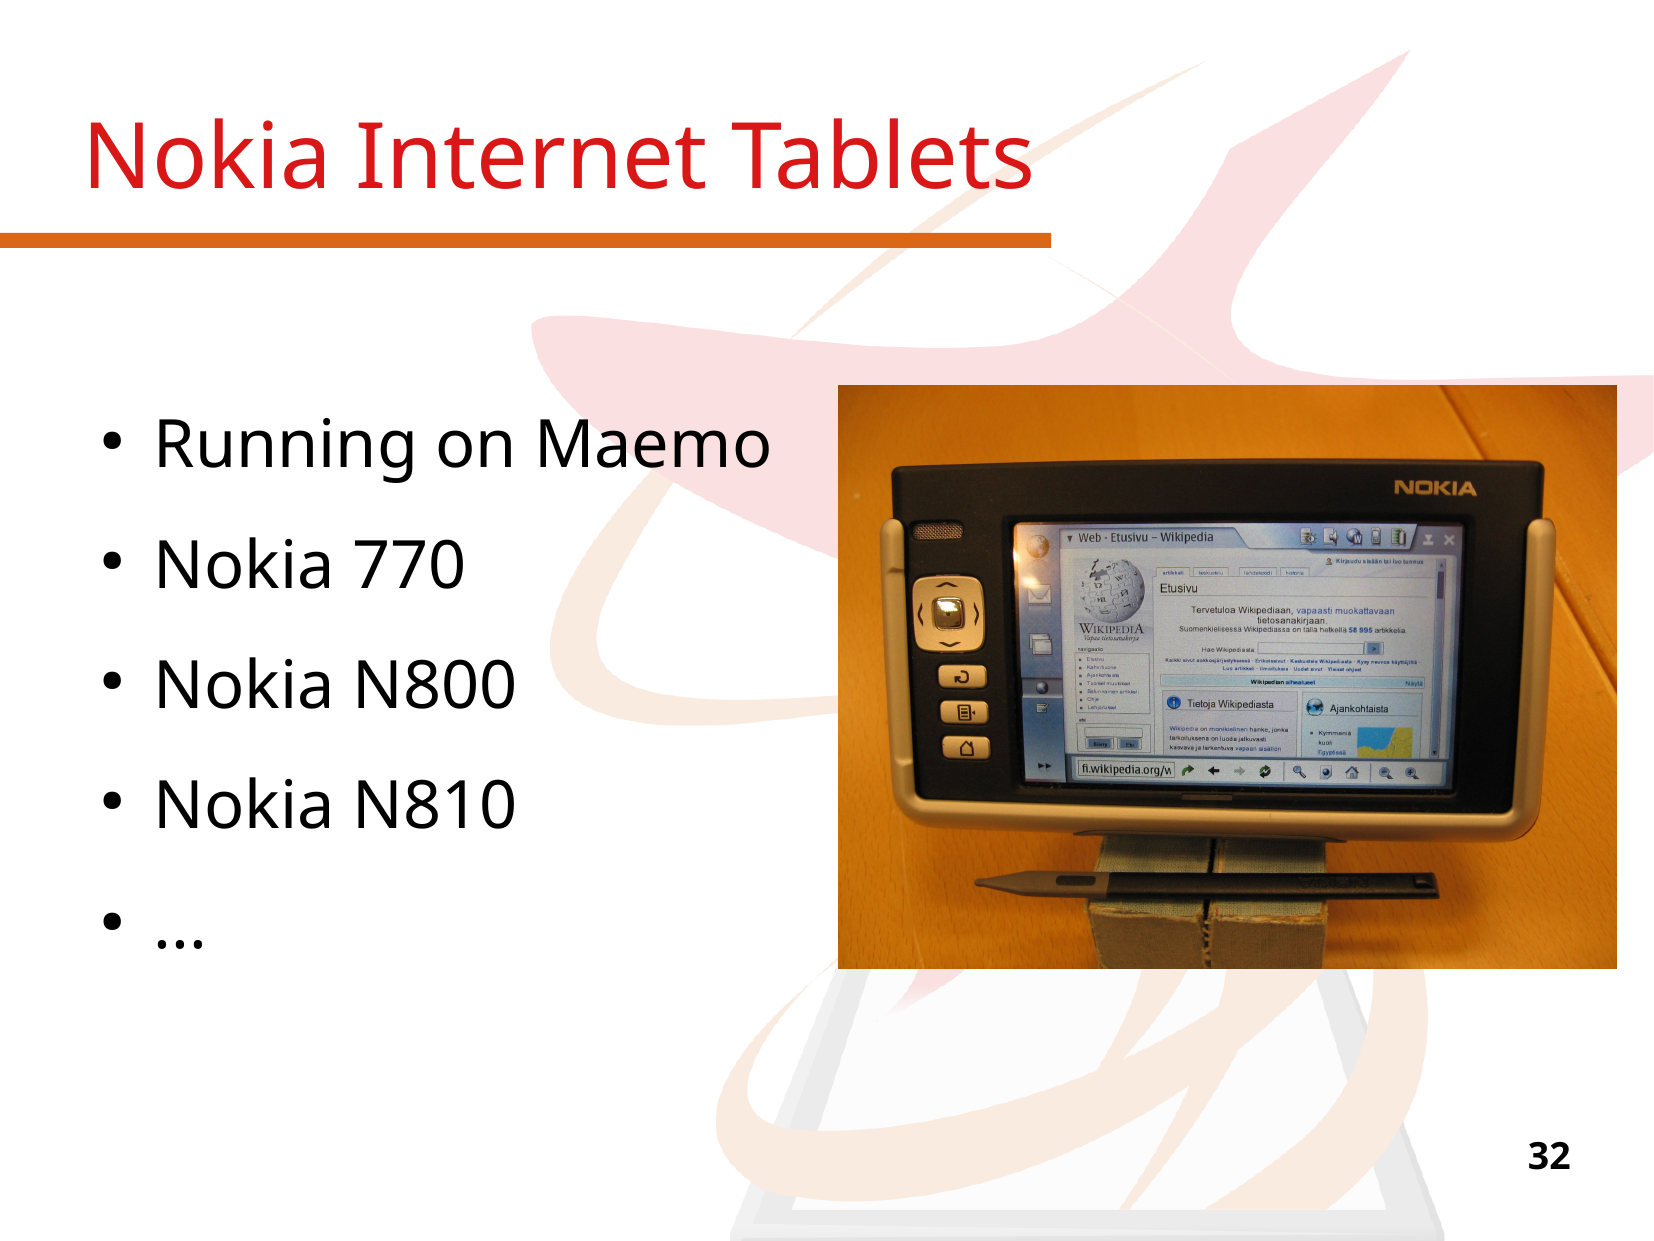

# Nokia Internet Tablets
Running on Maemo
Nokia 770
Nokia N800
Nokia N810
...
32